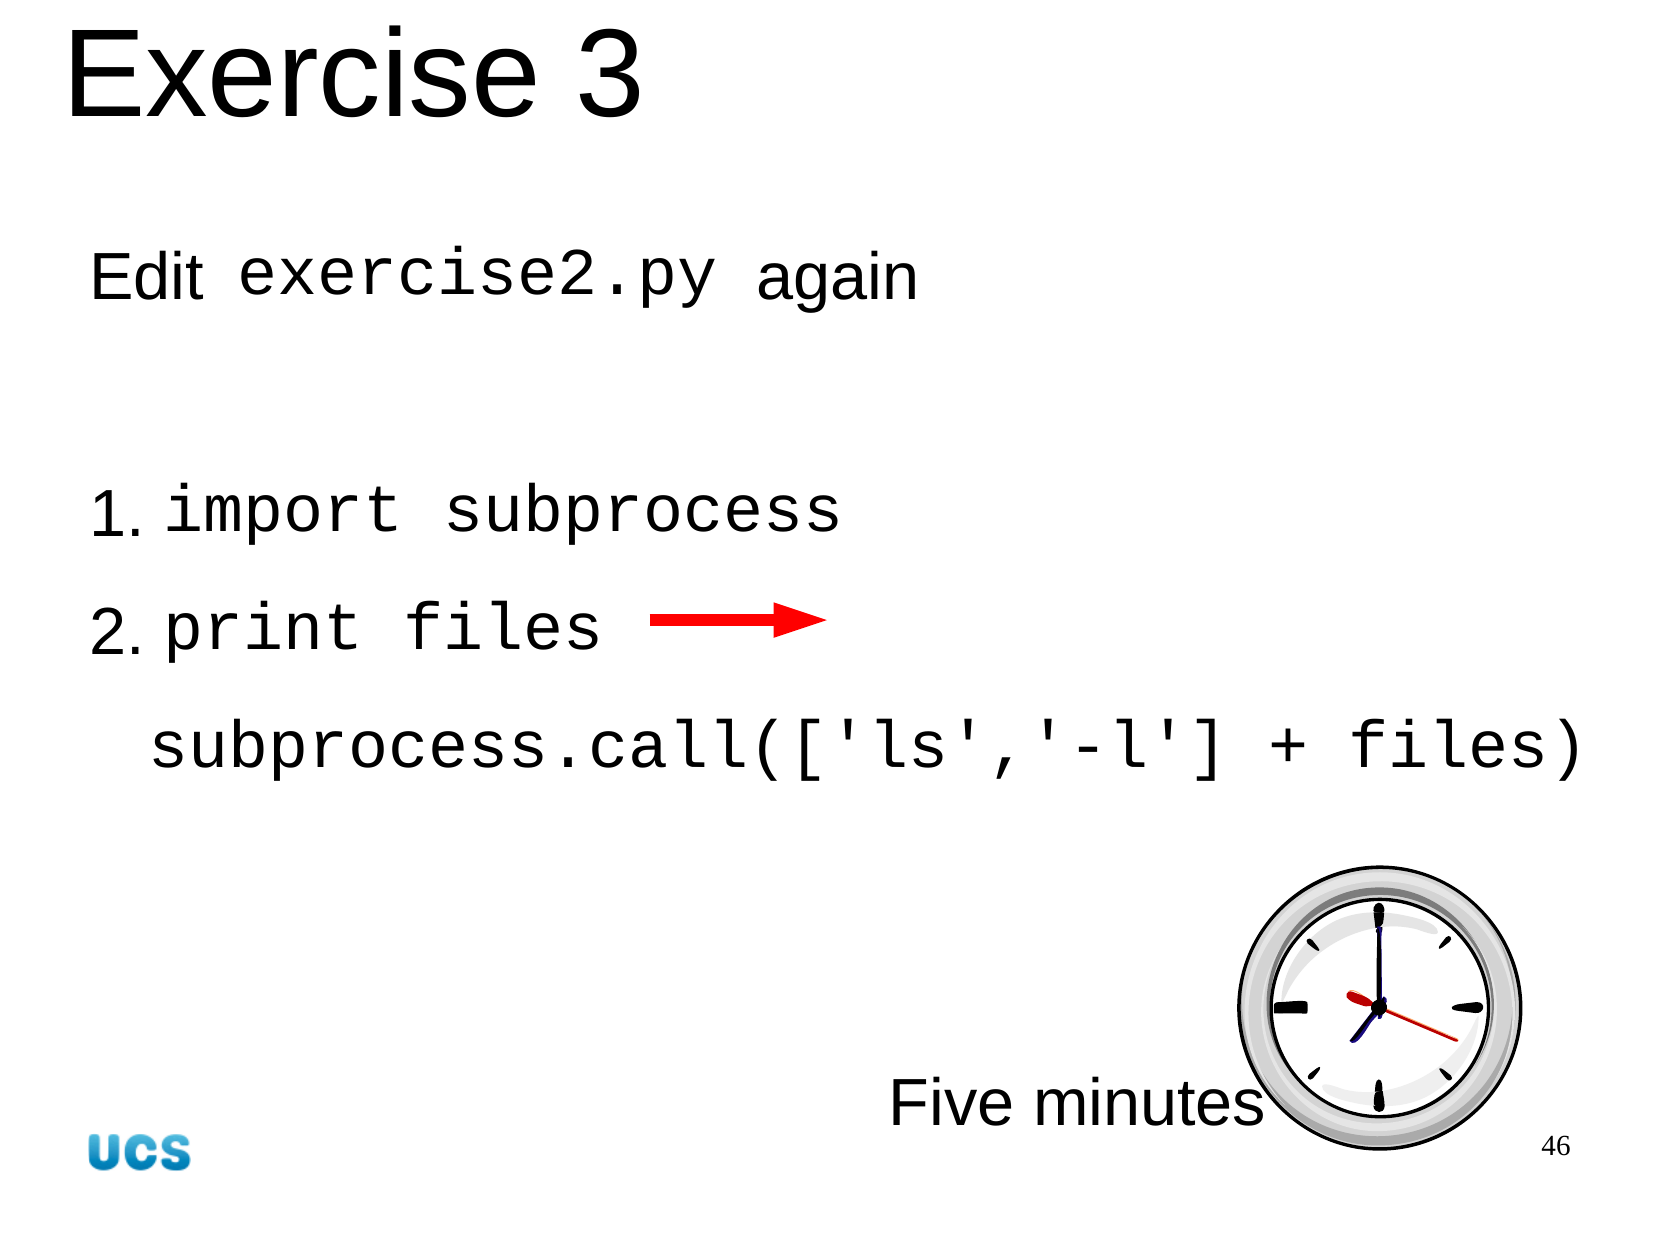

Exercise 3
Edit
exercise2.py
again
1.
import subprocess
2.
print files
subprocess.call(['ls','-l'] + files)
Five minutes
46